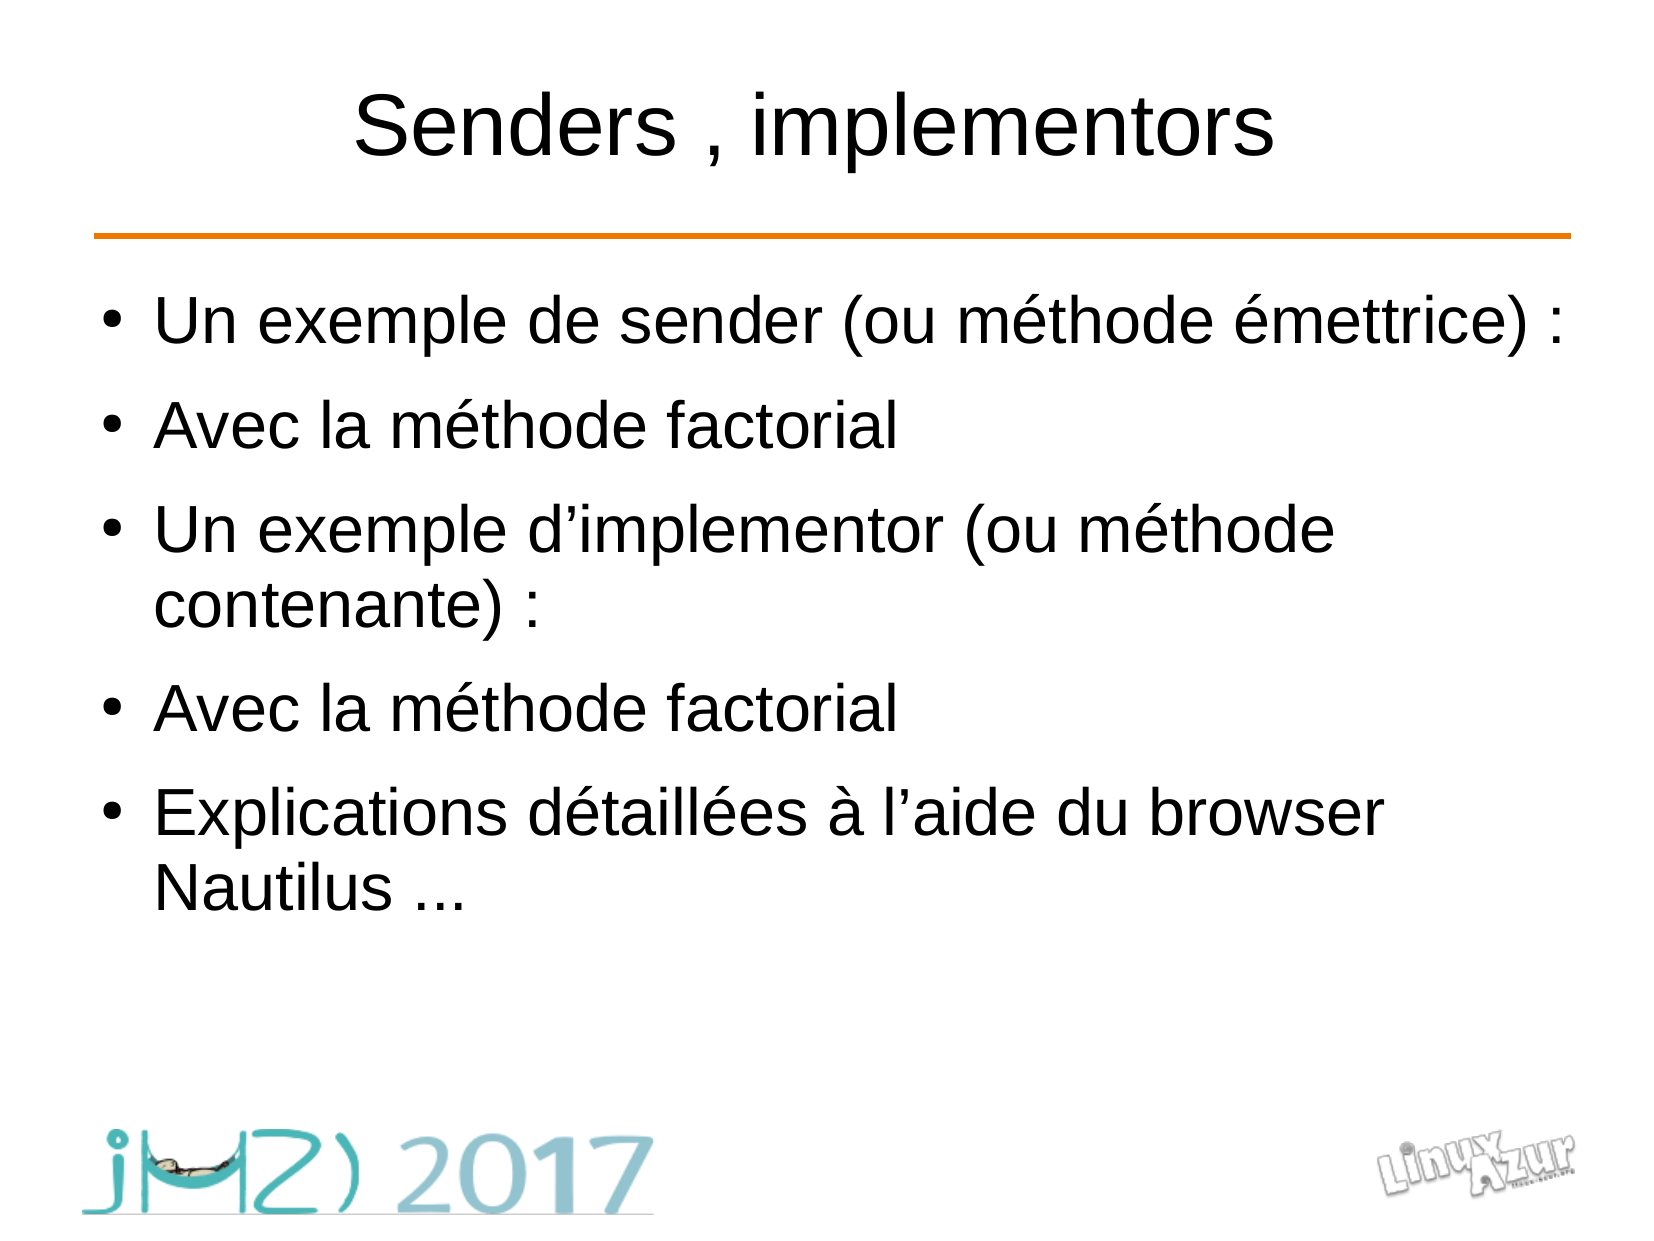

# Senders , implementors
Un exemple de sender (ou méthode émettrice) :
Avec la méthode factorial
Un exemple d’implementor (ou méthode contenante) :
Avec la méthode factorial
Explications détaillées à l’aide du browser Nautilus ...